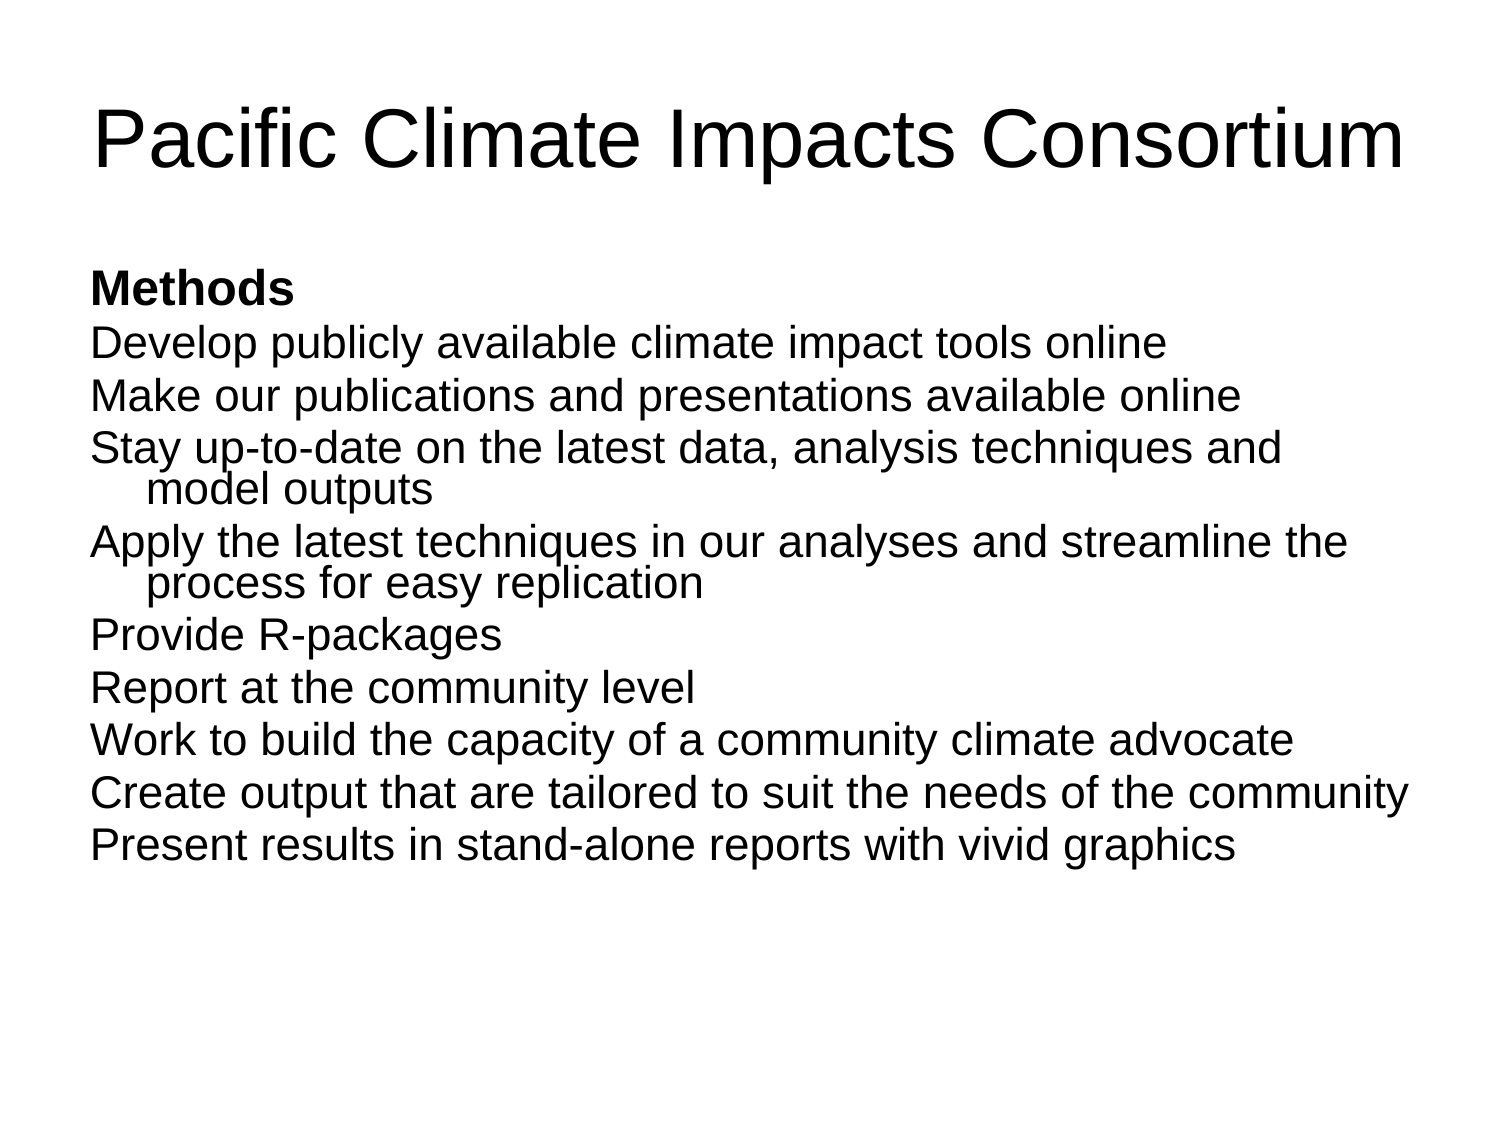

# Pacific Climate Impacts Consortium
Methods
Develop publicly available climate impact tools online
Make our publications and presentations available online
Stay up-to-date on the latest data, analysis techniques and model outputs
Apply the latest techniques in our analyses and streamline the process for easy replication
Provide R-packages
Report at the community level
Work to build the capacity of a community climate advocate
Create output that are tailored to suit the needs of the community
Present results in stand-alone reports with vivid graphics